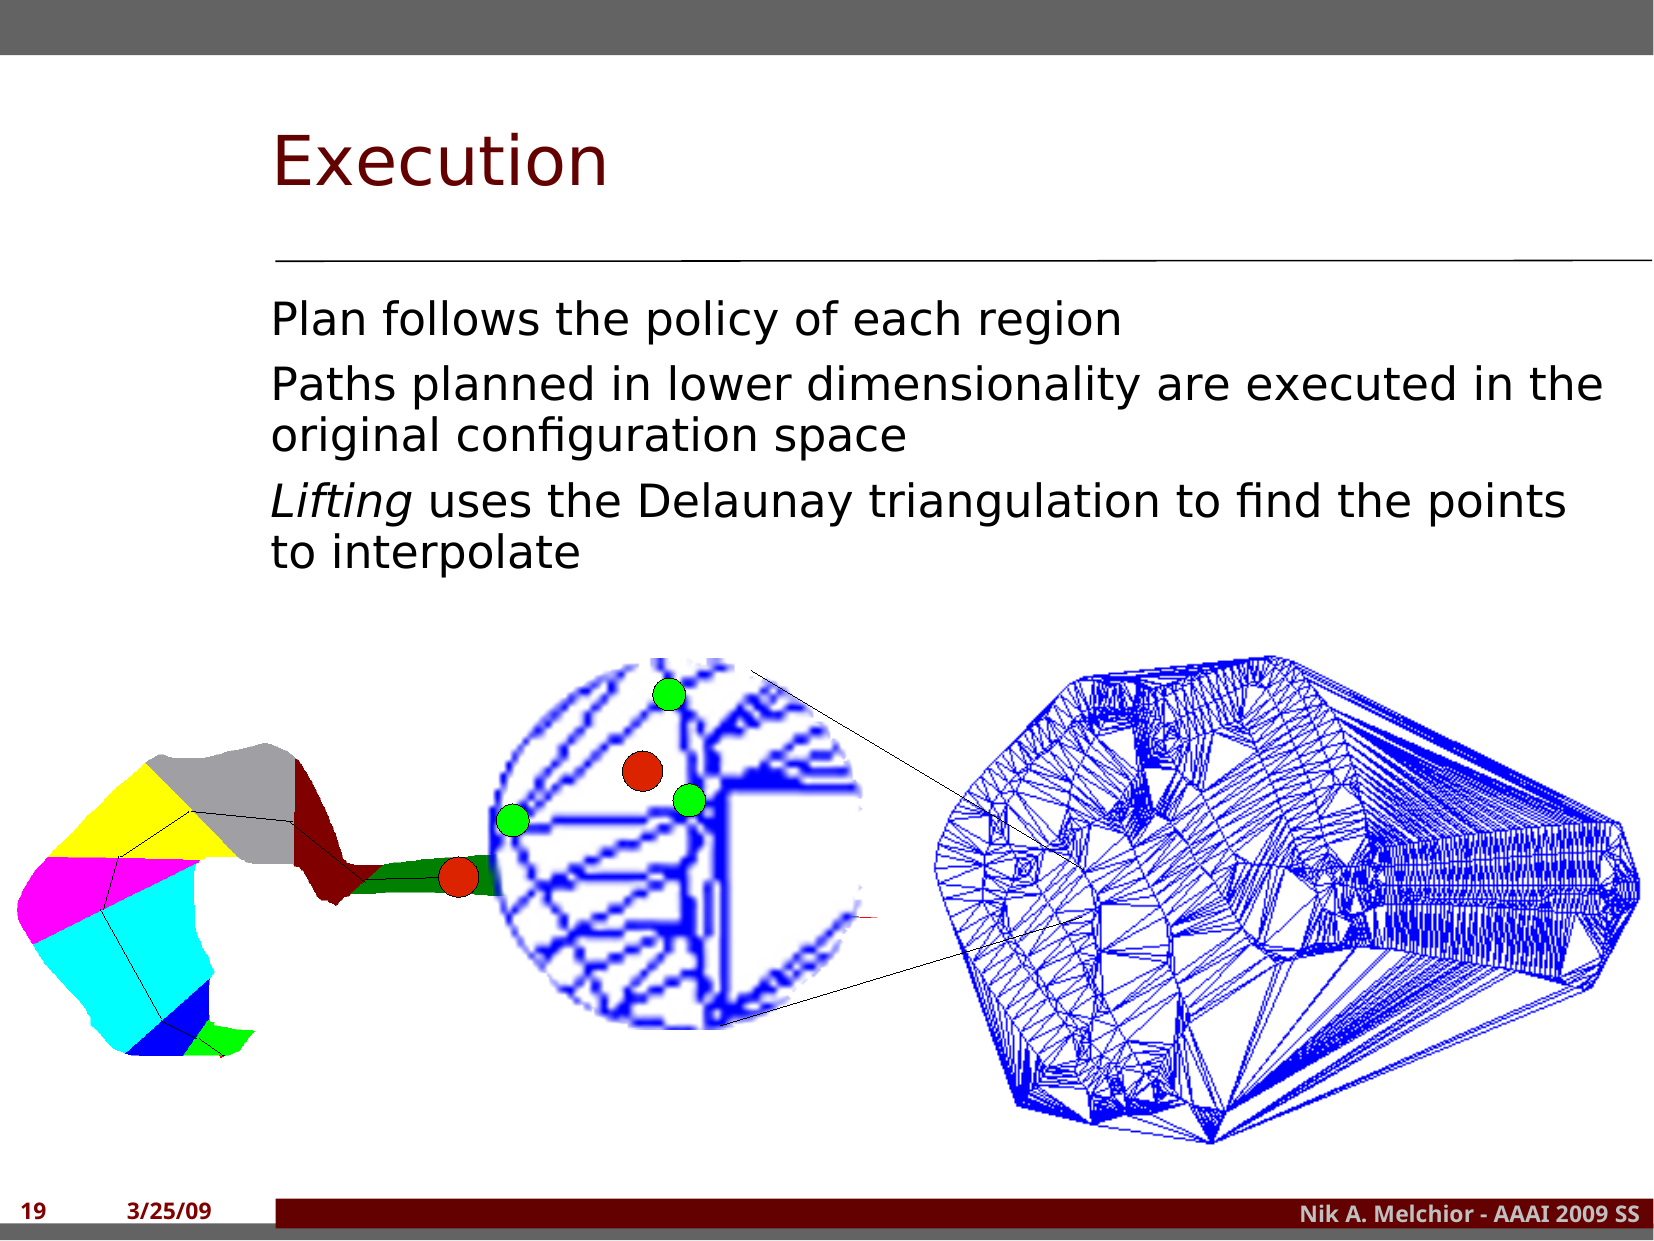

# Execution
Plan follows the policy of each region
Paths planned in lower dimensionality are executed in the original configuration space
Lifting uses the Delaunay triangulation to find the points to interpolate
19
3/25/09
Nik A. Melchior - AAAI 2009 SS